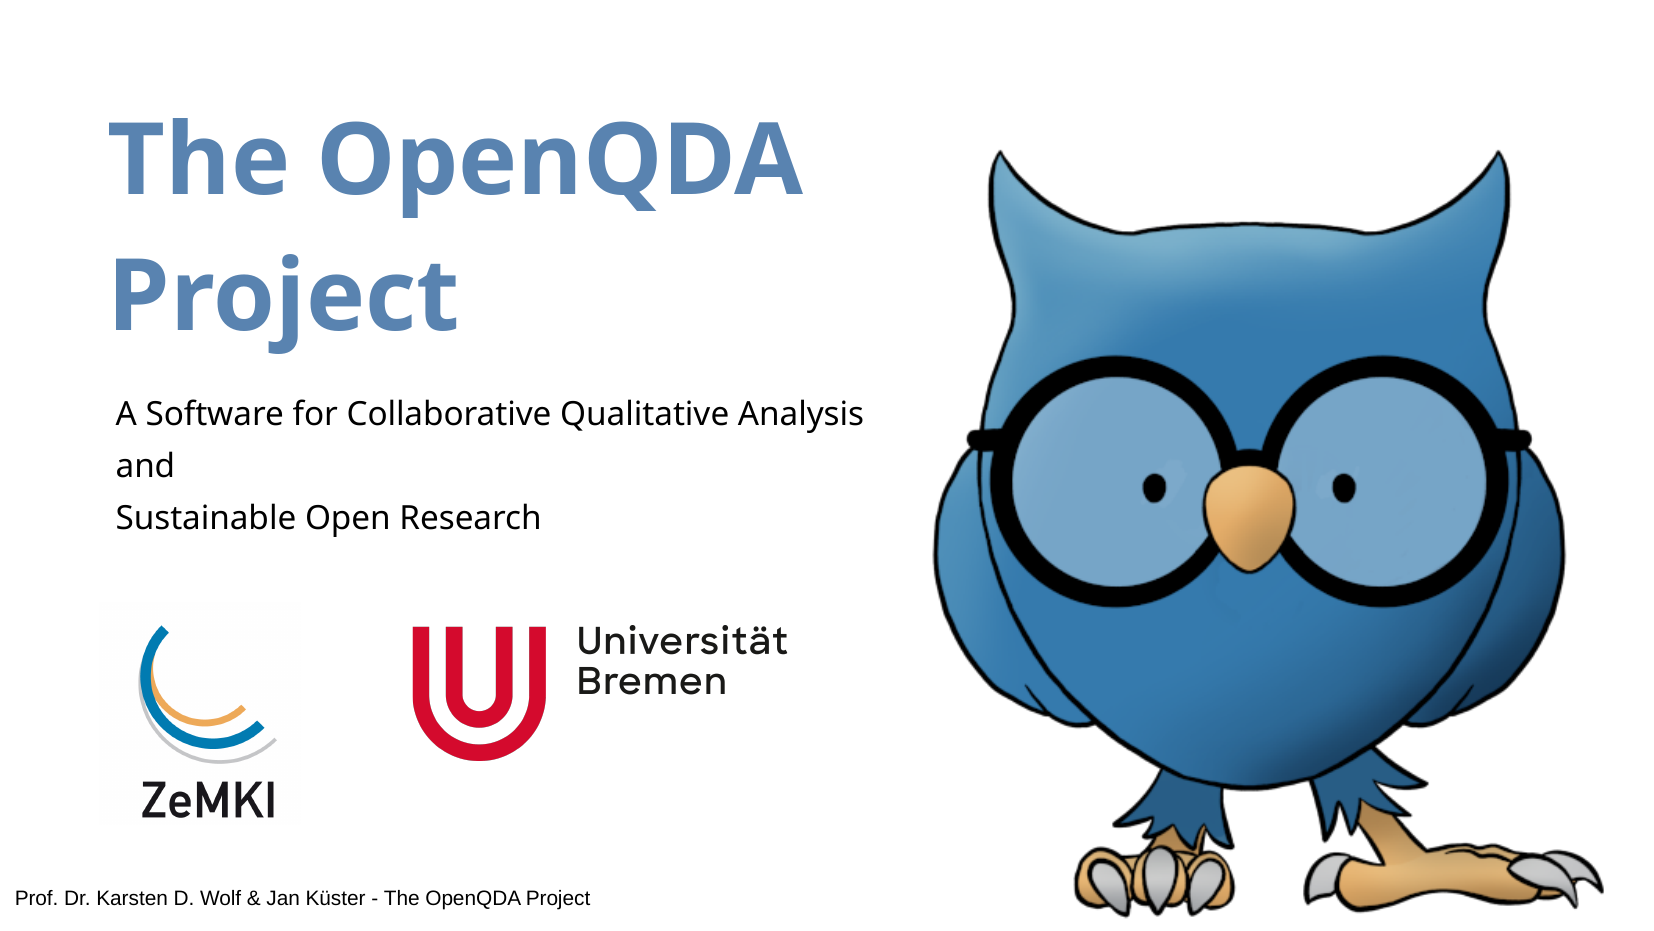

The OpenQDA
Project
A Software for Collaborative Qualitative Analysis
and
Sustainable Open Research